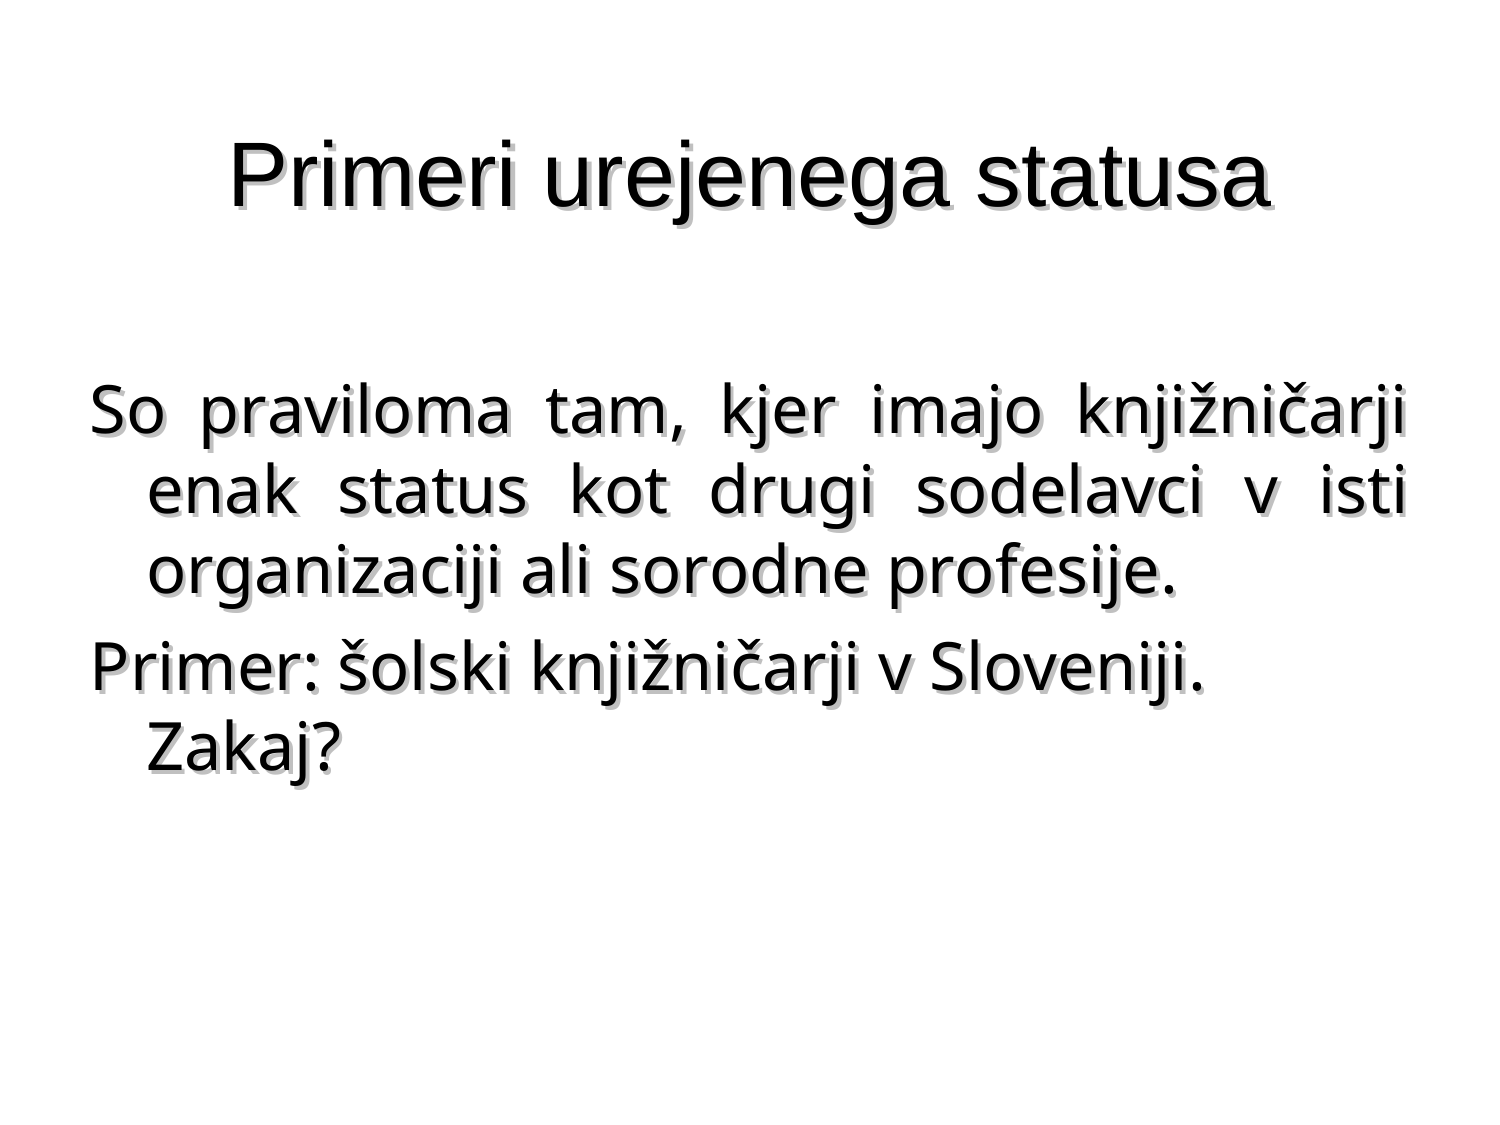

# Primeri urejenega statusa
So praviloma tam, kjer imajo knjižničarji enak status kot drugi sodelavci v isti organizaciji ali sorodne profesije.
Primer: šolski knjižničarji v Sloveniji. Zakaj?
13
Oddelek za bibliotekarstvo, informacijsko znanost in knjigarstvo, Filozofska fakulteta